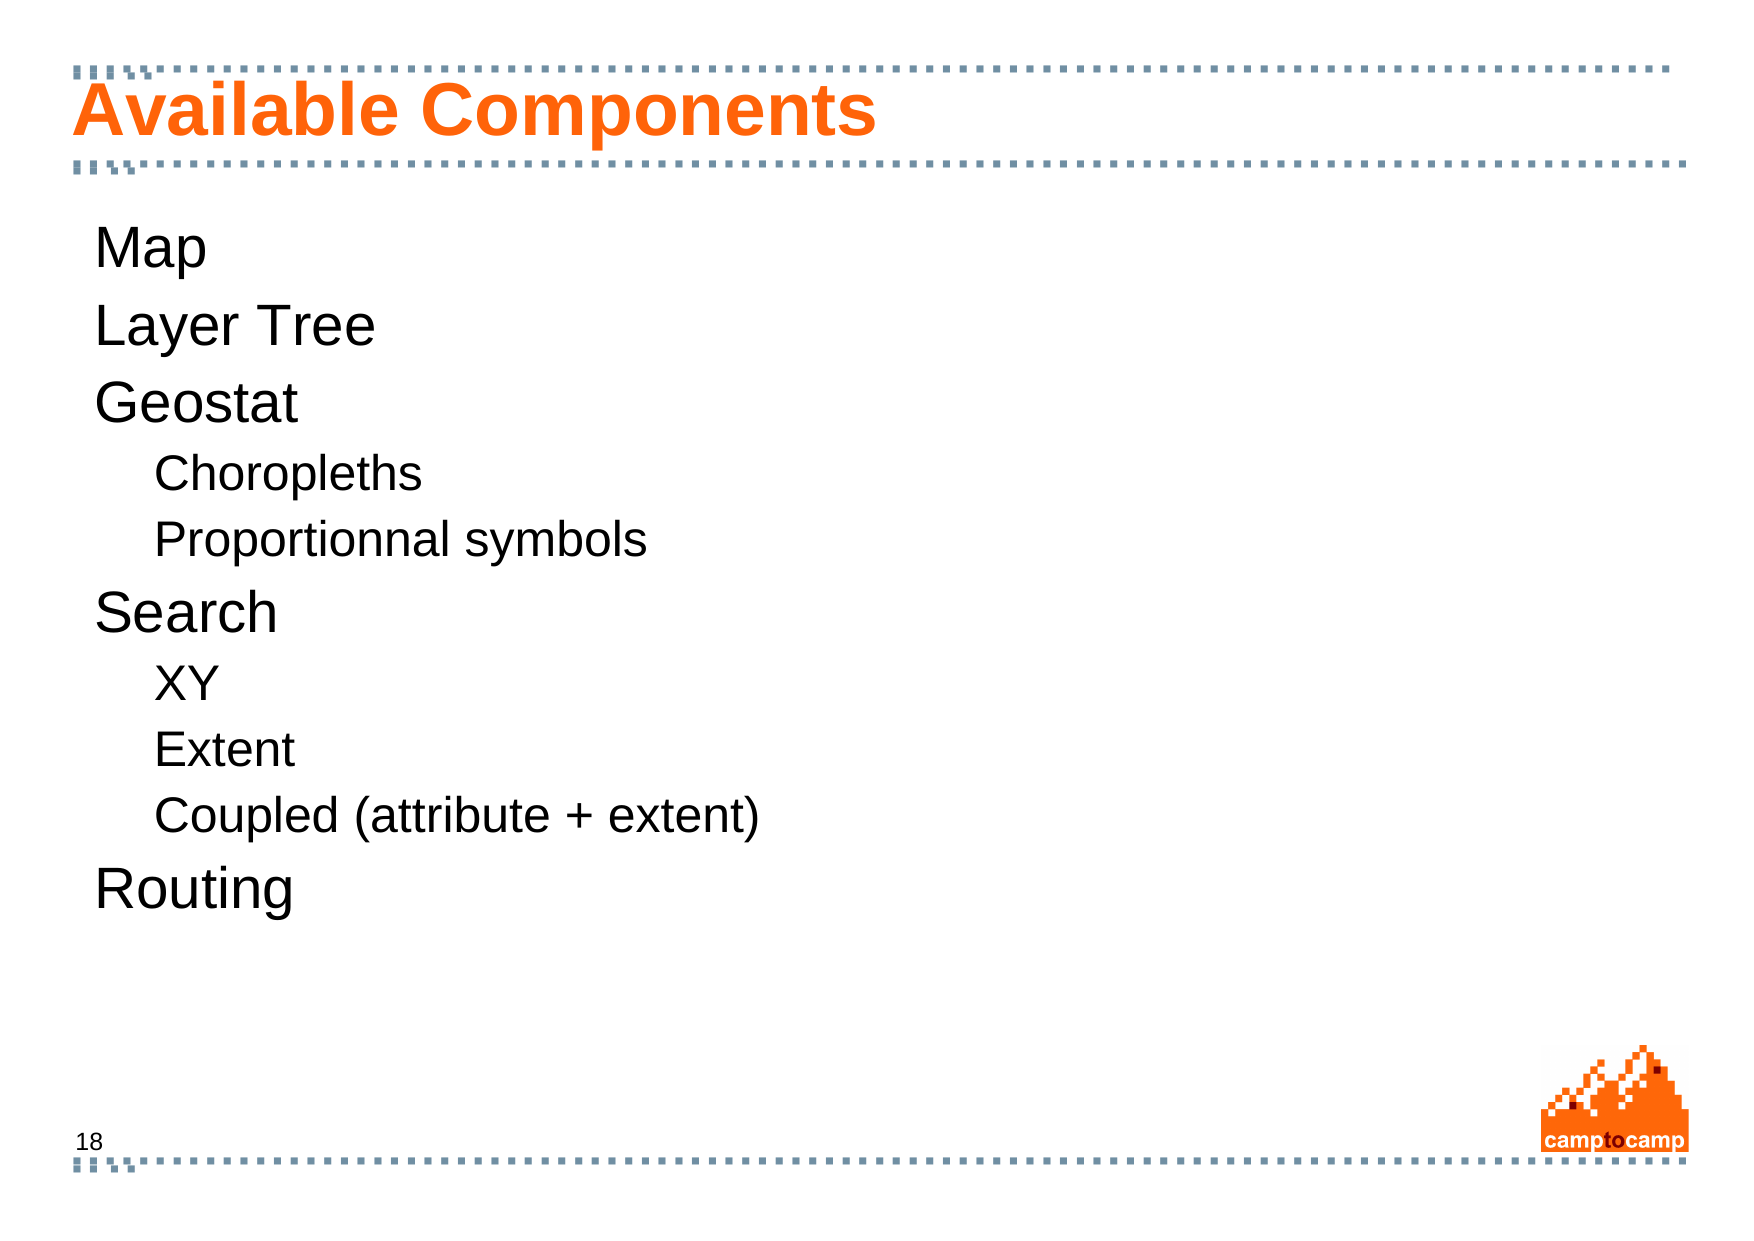

# Available Components
Map
Layer Tree
Geostat
Choropleths
Proportionnal symbols
Search
XY
Extent
Coupled (attribute + extent)
Routing
18